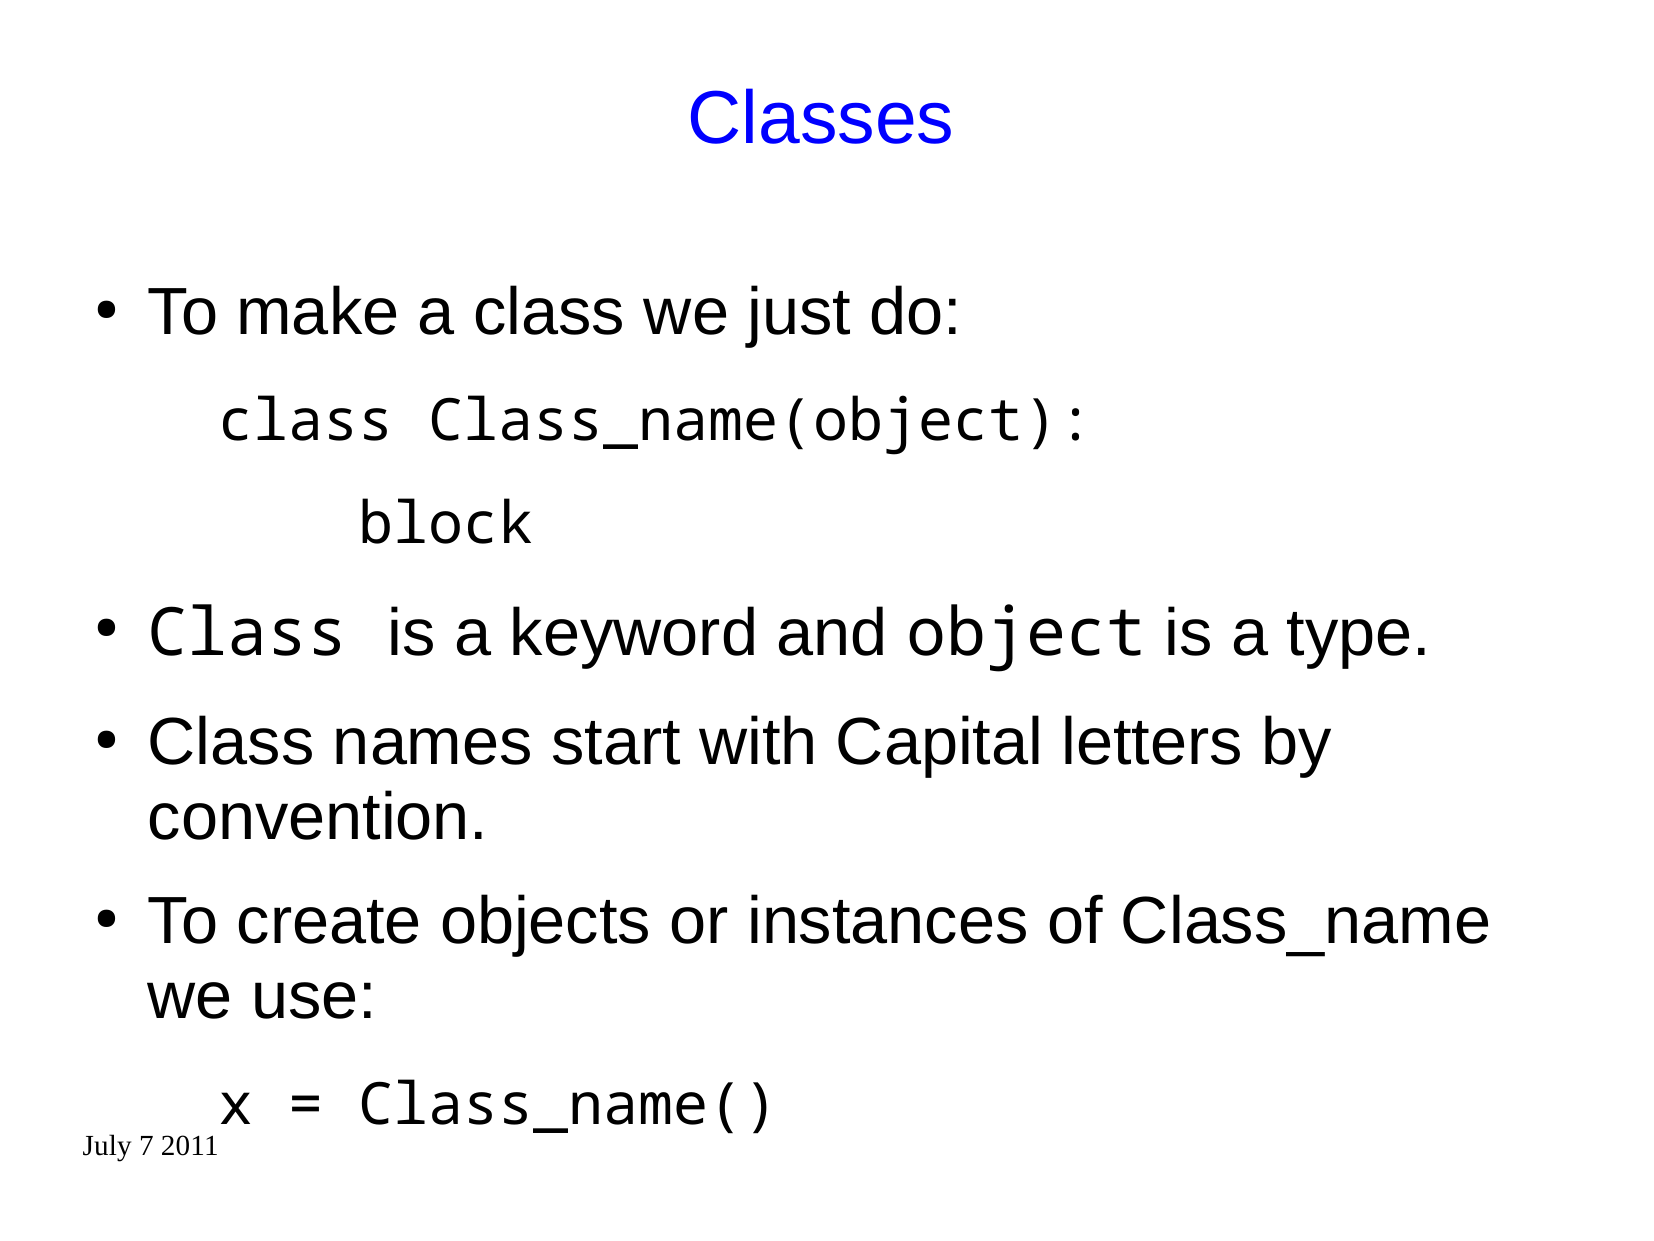

# Classes
To make a class we just do:
class Class_name(object):
 block
Class is a keyword and object is a type.
Class names start with Capital letters by convention.
To create objects or instances of Class_name we use:
x = Class_name()
July 7 2011